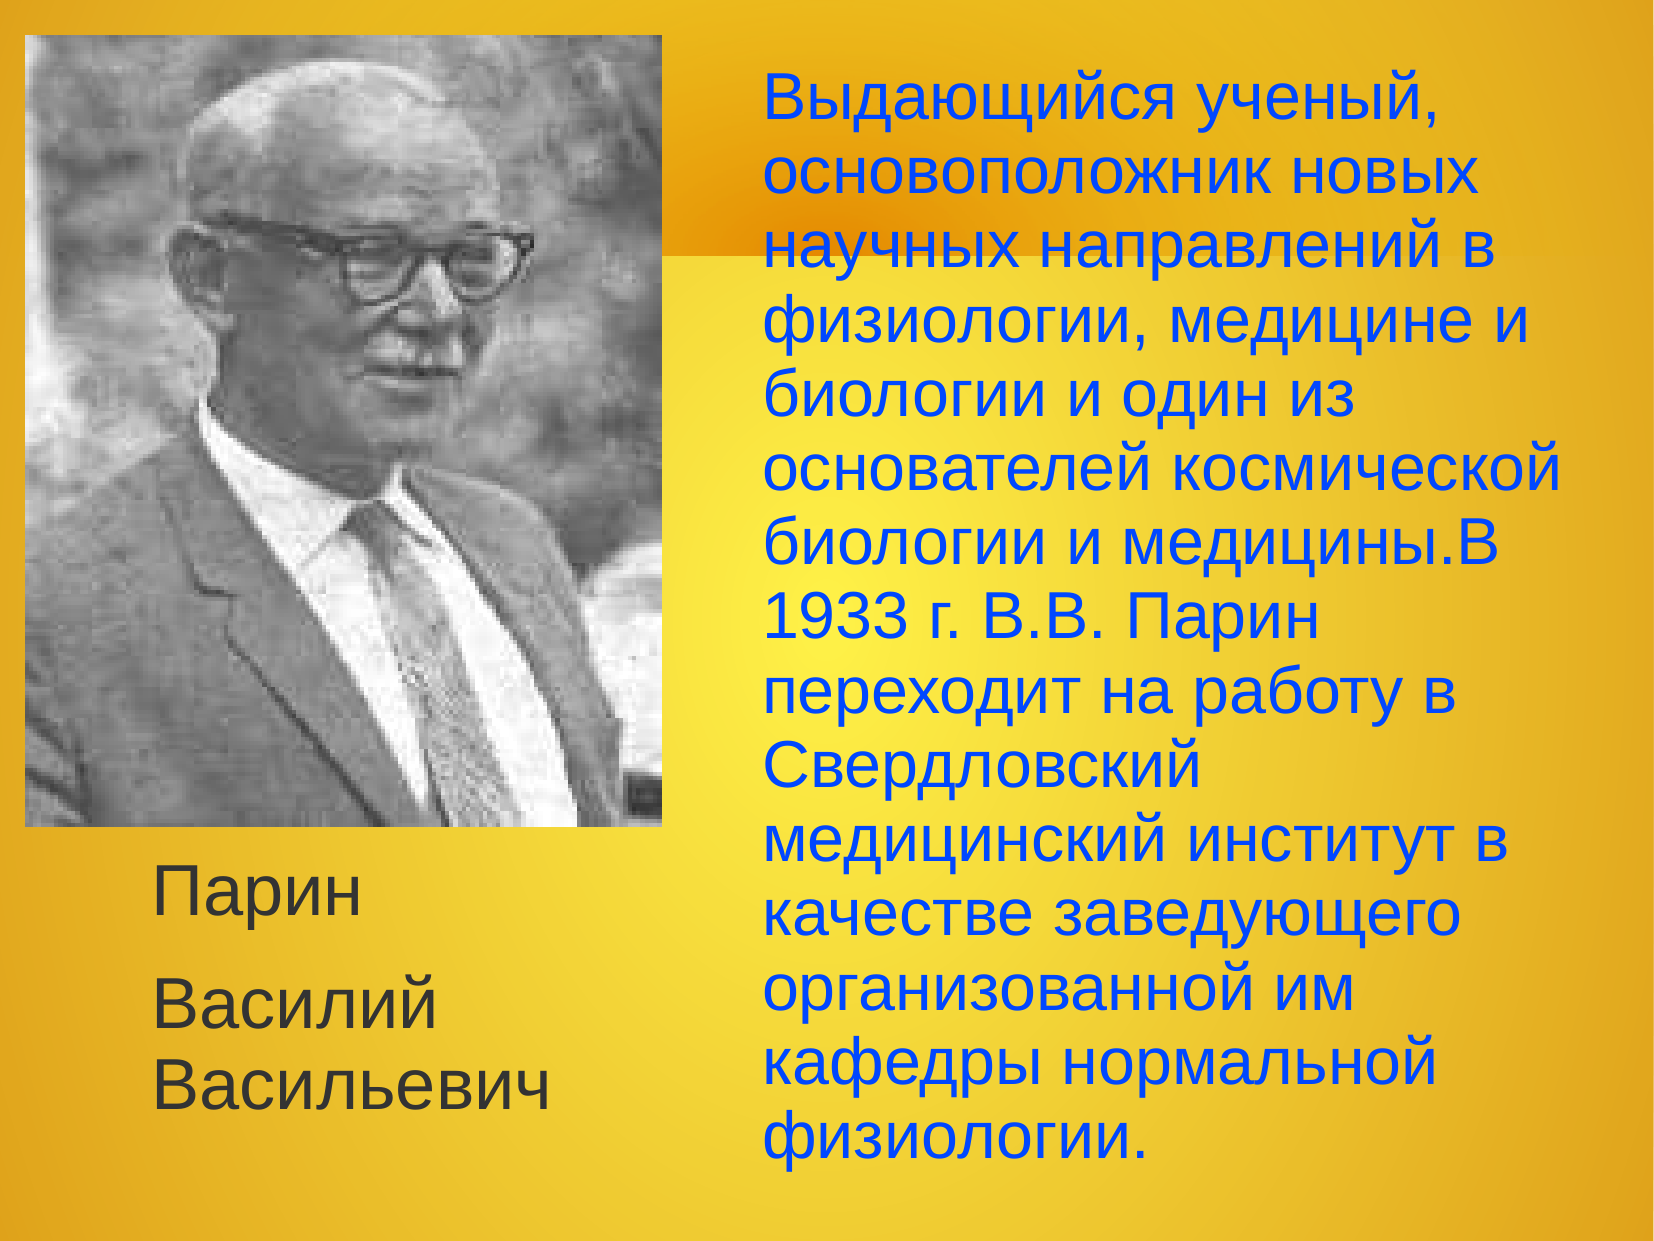

Выдающийся ученый, основоположник новых научных направлений в физиологии, медицине и биологии и один из основателей космической биологии и медицины.В 1933 г. В.В. Парин переходит на работу в Свердловский медицинский институт в качестве заведующего организованной им кафедры нормальной физиологии.
# Парин
Василий Васильевич